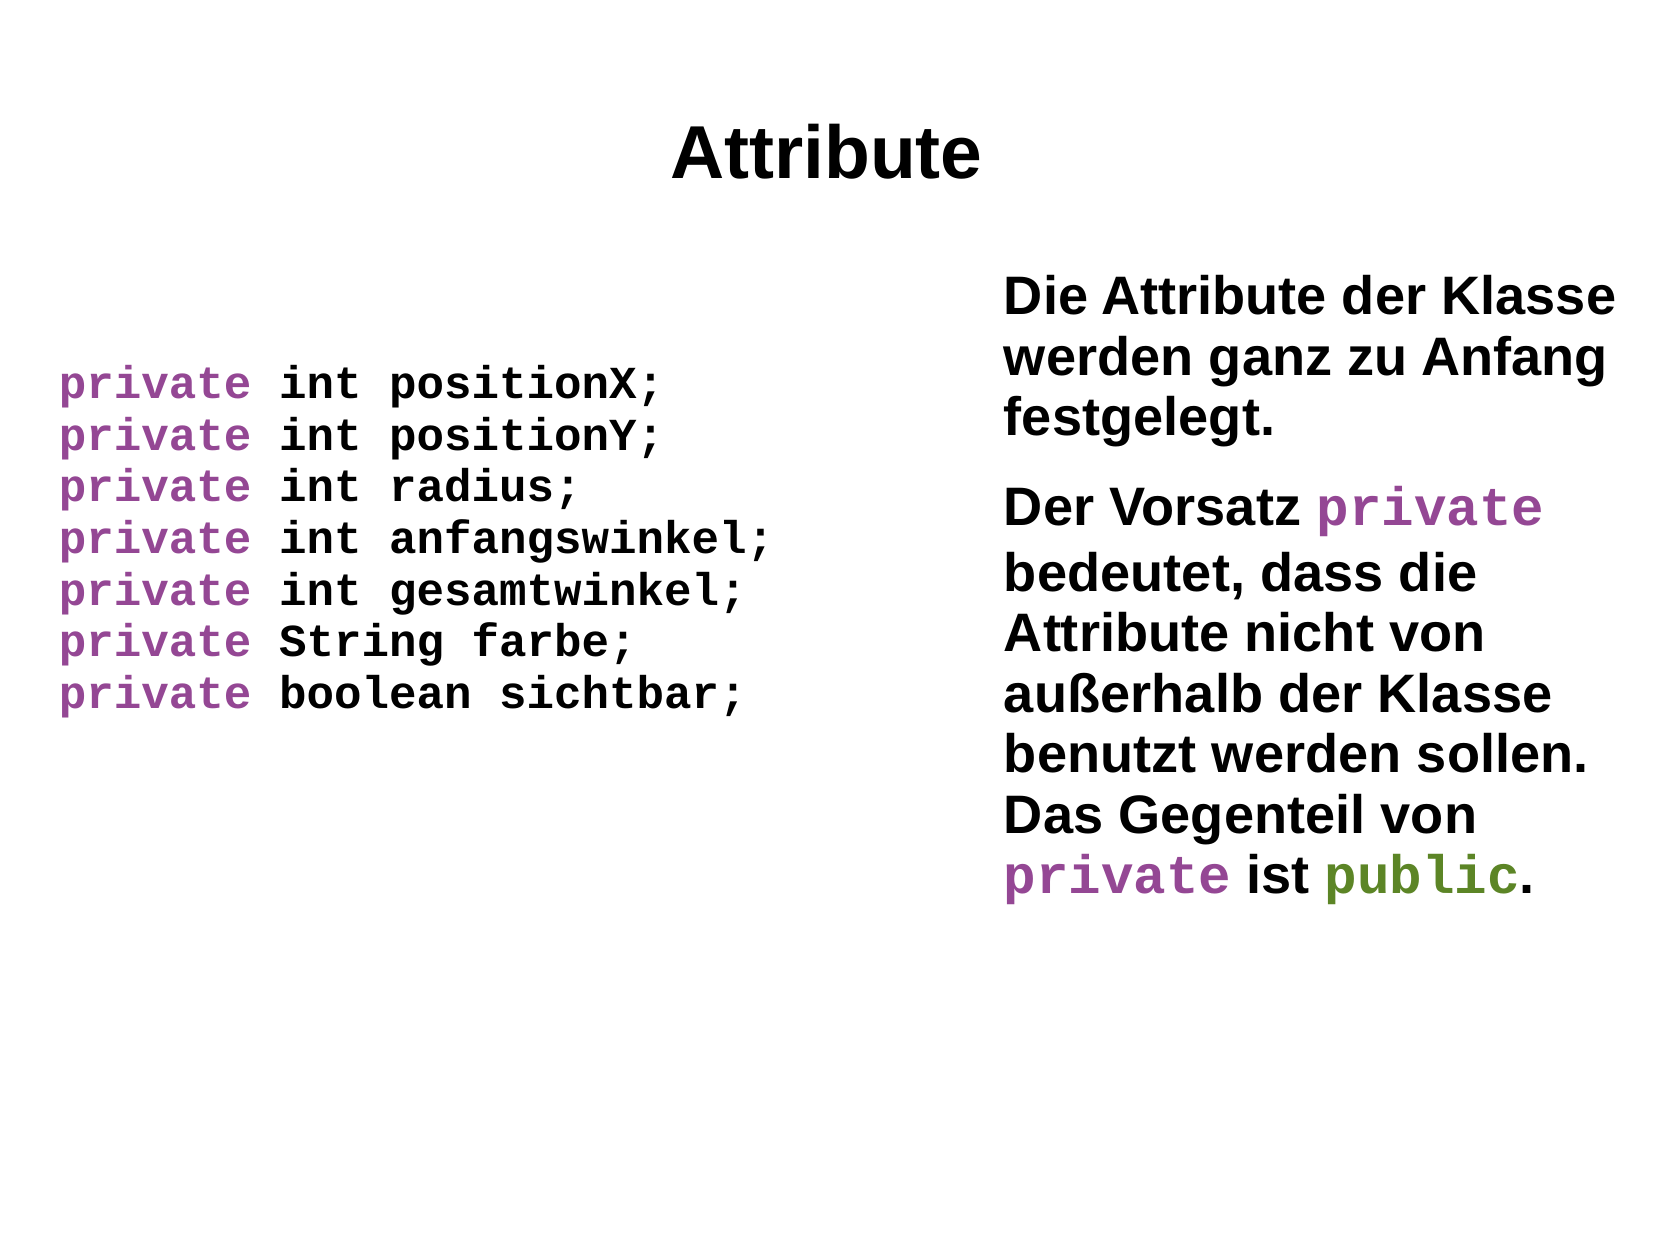

# Attribute
Die Attribute der Klasse werden ganz zu Anfang festgelegt.
Der Vorsatz private bedeutet, dass die Attribute nicht von außerhalb der Klasse benutzt werden sollen. Das Gegenteil von private ist public.
private int positionX;
private int positionY;
private int radius;
private int anfangswinkel;
private int gesamtwinkel;
private String farbe;
private boolean sichtbar;